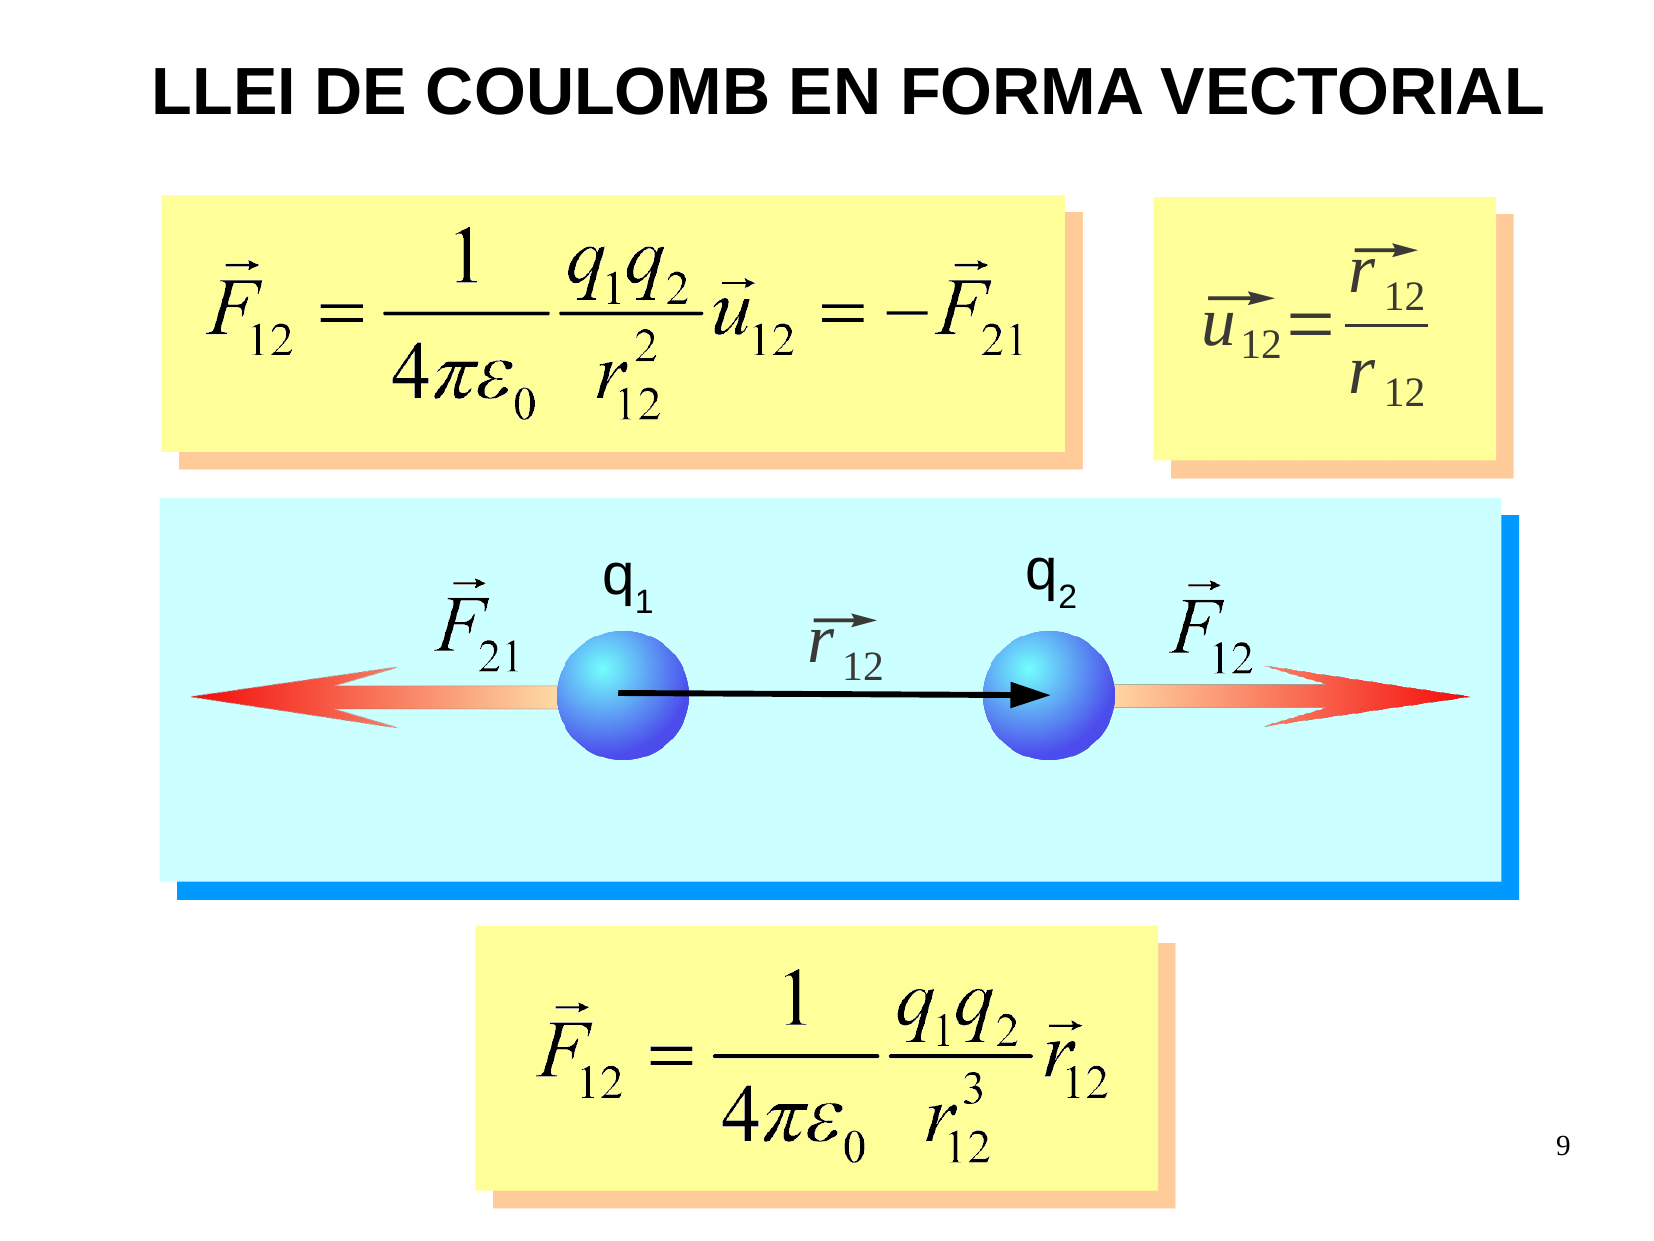

LLEI DE COULOMB EN FORMA VECTORIAL
q2
q1
9